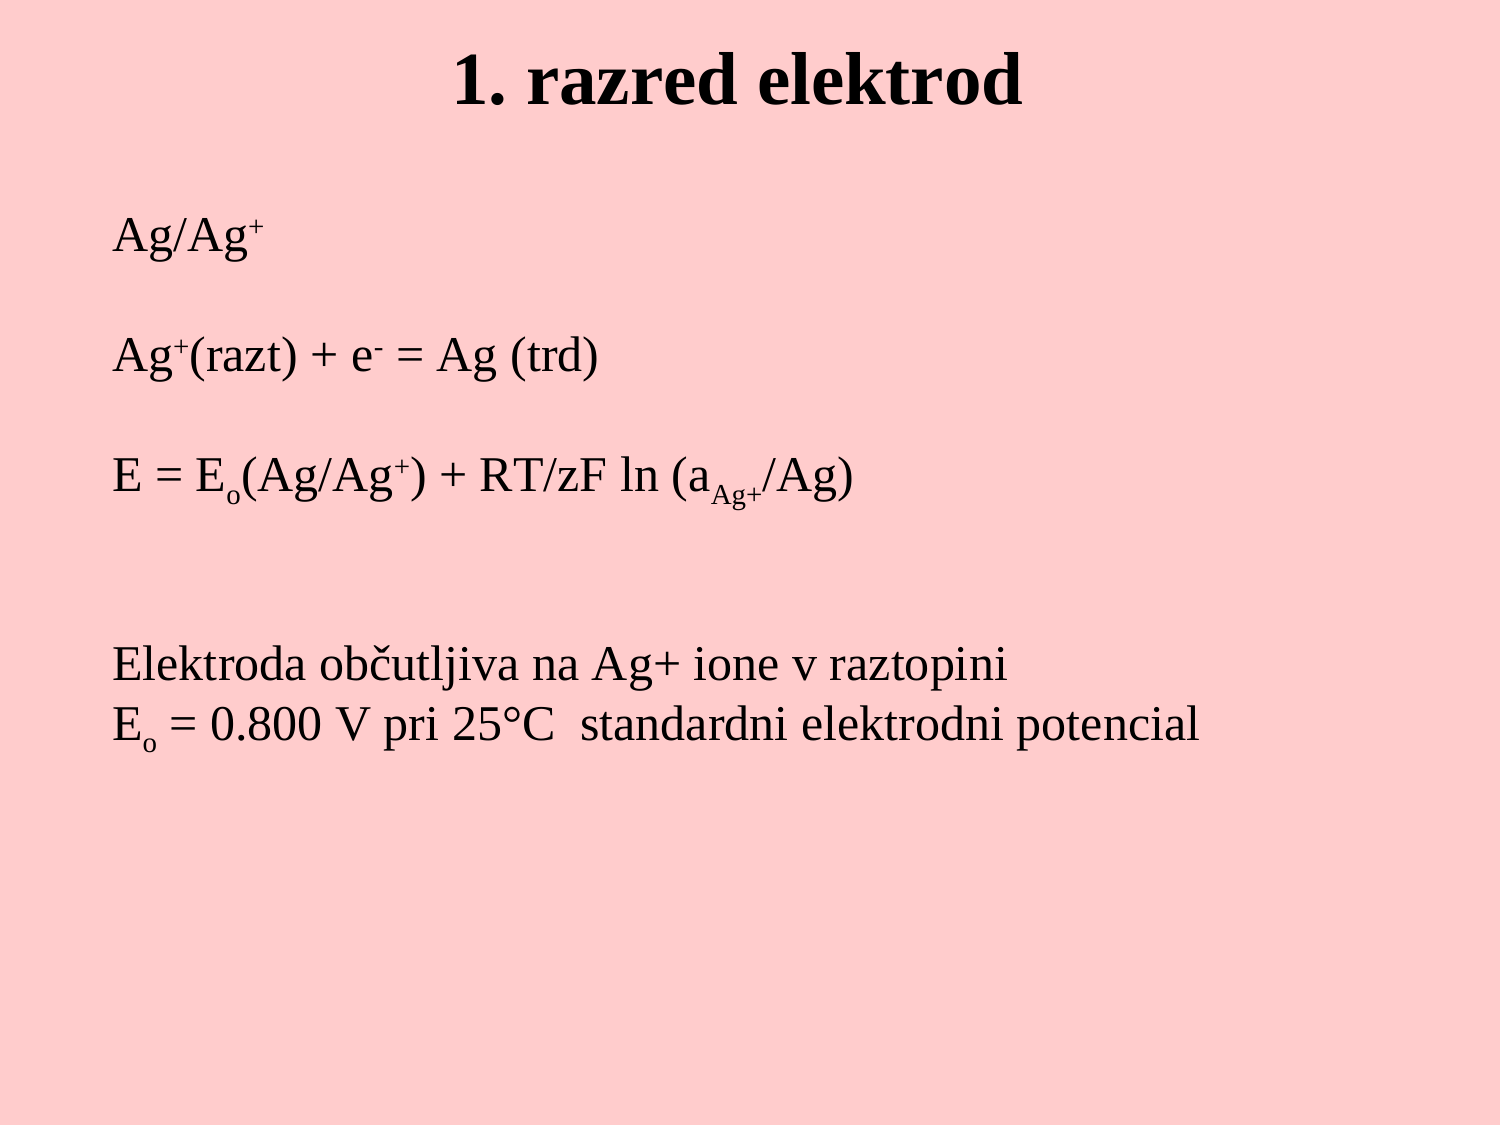

# 1. razred elektrod
Ag/Ag+
Ag+(razt) + e- = Ag (trd)
E = Eo(Ag/Ag+) + RT/zF ln (aAg+/Ag)
Elektroda občutljiva na Ag+ ione v raztopini
Eo = 0.800 V pri 25°C standardni elektrodni potencial